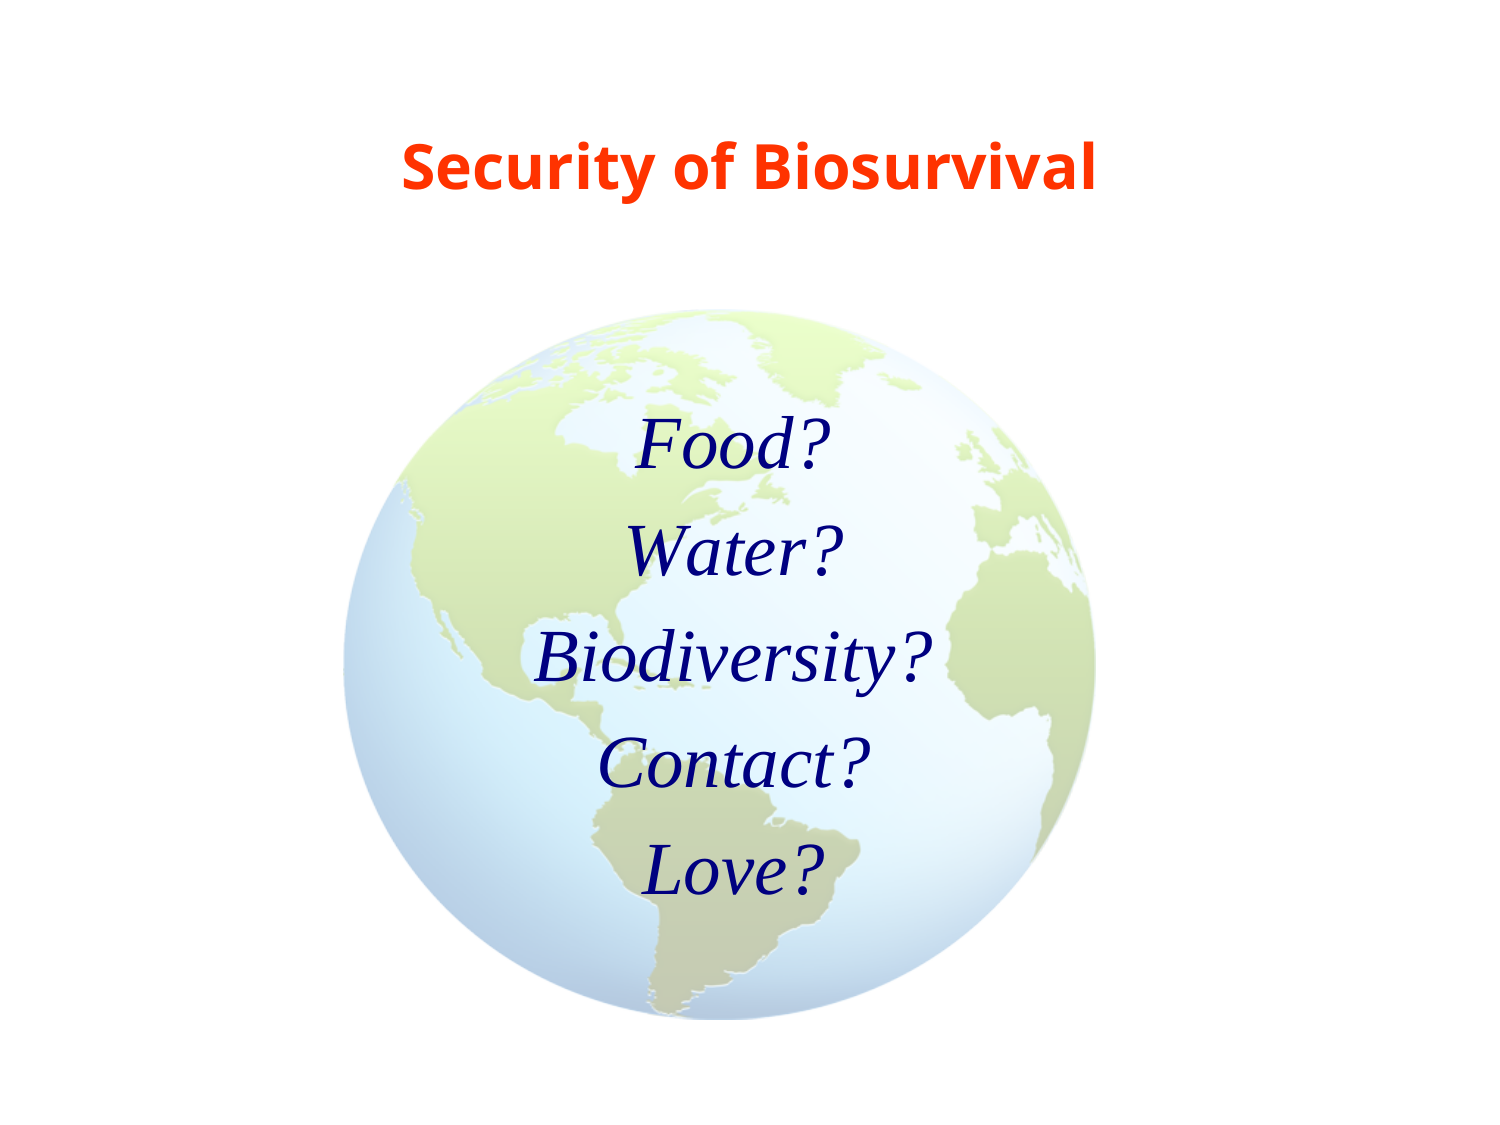

Security of Biosurvival
Food?
Water?
Biodiversity?
Contact?
Love?